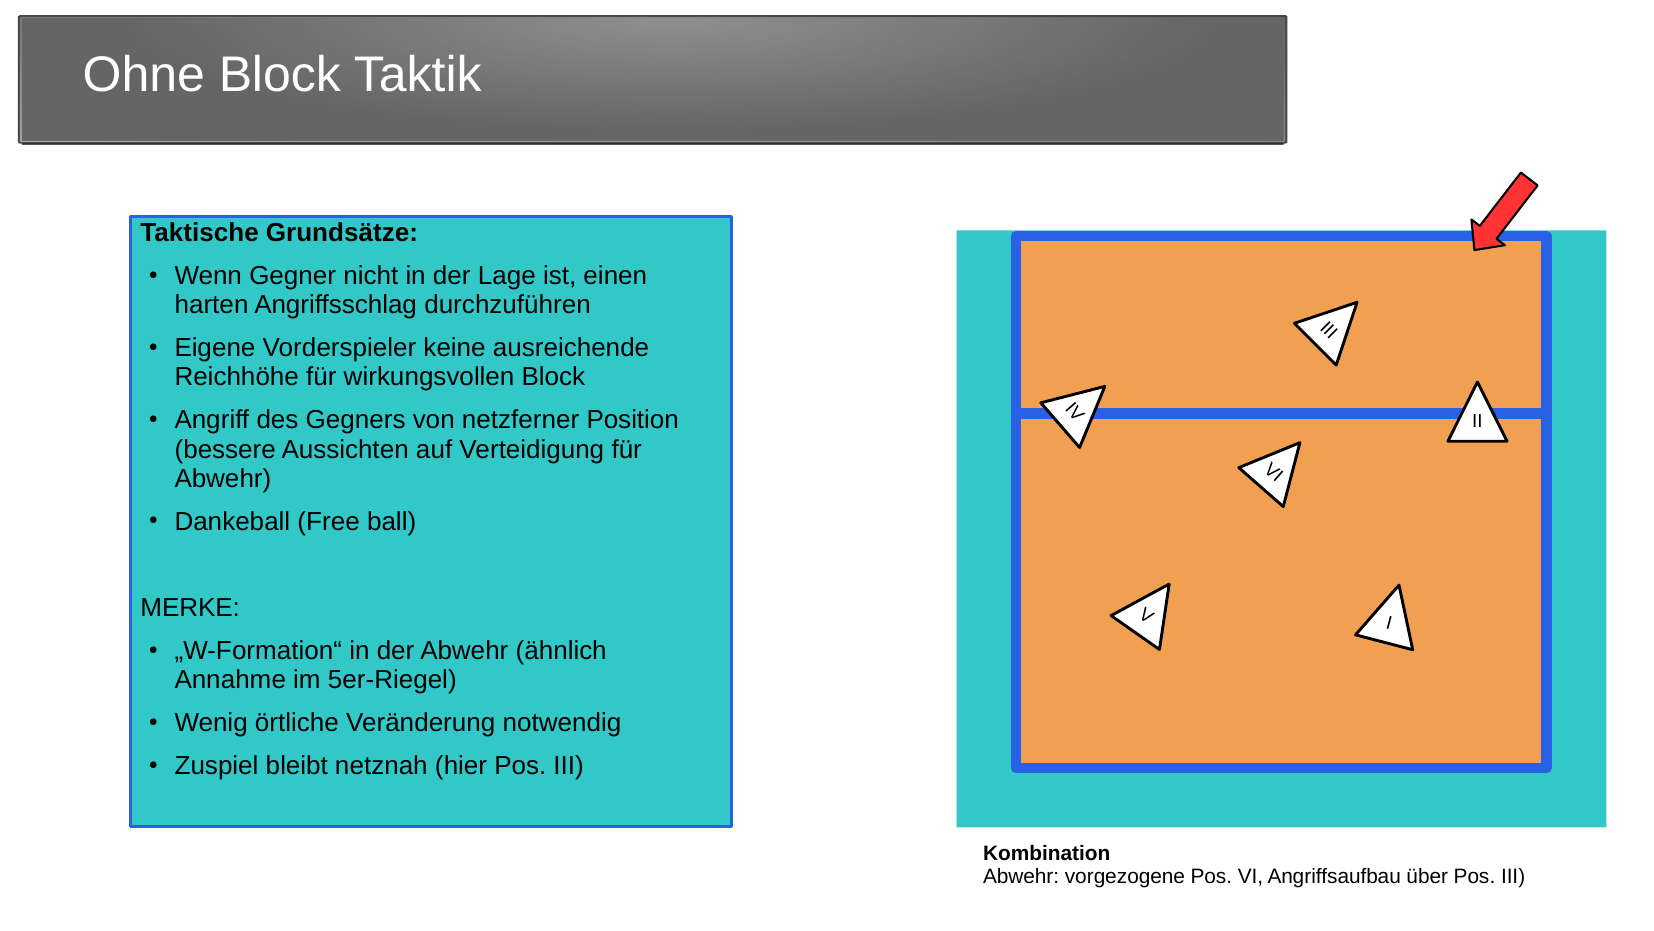

# Ohne Block Taktik
Taktische Grundsätze:
Wenn Gegner nicht in der Lage ist, einen harten Angriffsschlag durchzuführen
Eigene Vorderspieler keine ausreichende Reichhöhe für wirkungsvollen Block
Angriff des Gegners von netzferner Position (bessere Aussichten auf Verteidigung für Abwehr)
Dankeball (Free ball)
MERKE:
„W-Formation“ in der Abwehr (ähnlich Annahme im 5er-Riegel)
Wenig örtliche Veränderung notwendig
Zuspiel bleibt netznah (hier Pos. III)
f
III
IV
II
VI
V
I
Kombination
Abwehr: vorgezogene Pos. VI, Angriffsaufbau über Pos. III)
I
I
I
I
I
I
II
II
II
III
III
III
IV
IV
IV
V
V
V
VI
VI
VI